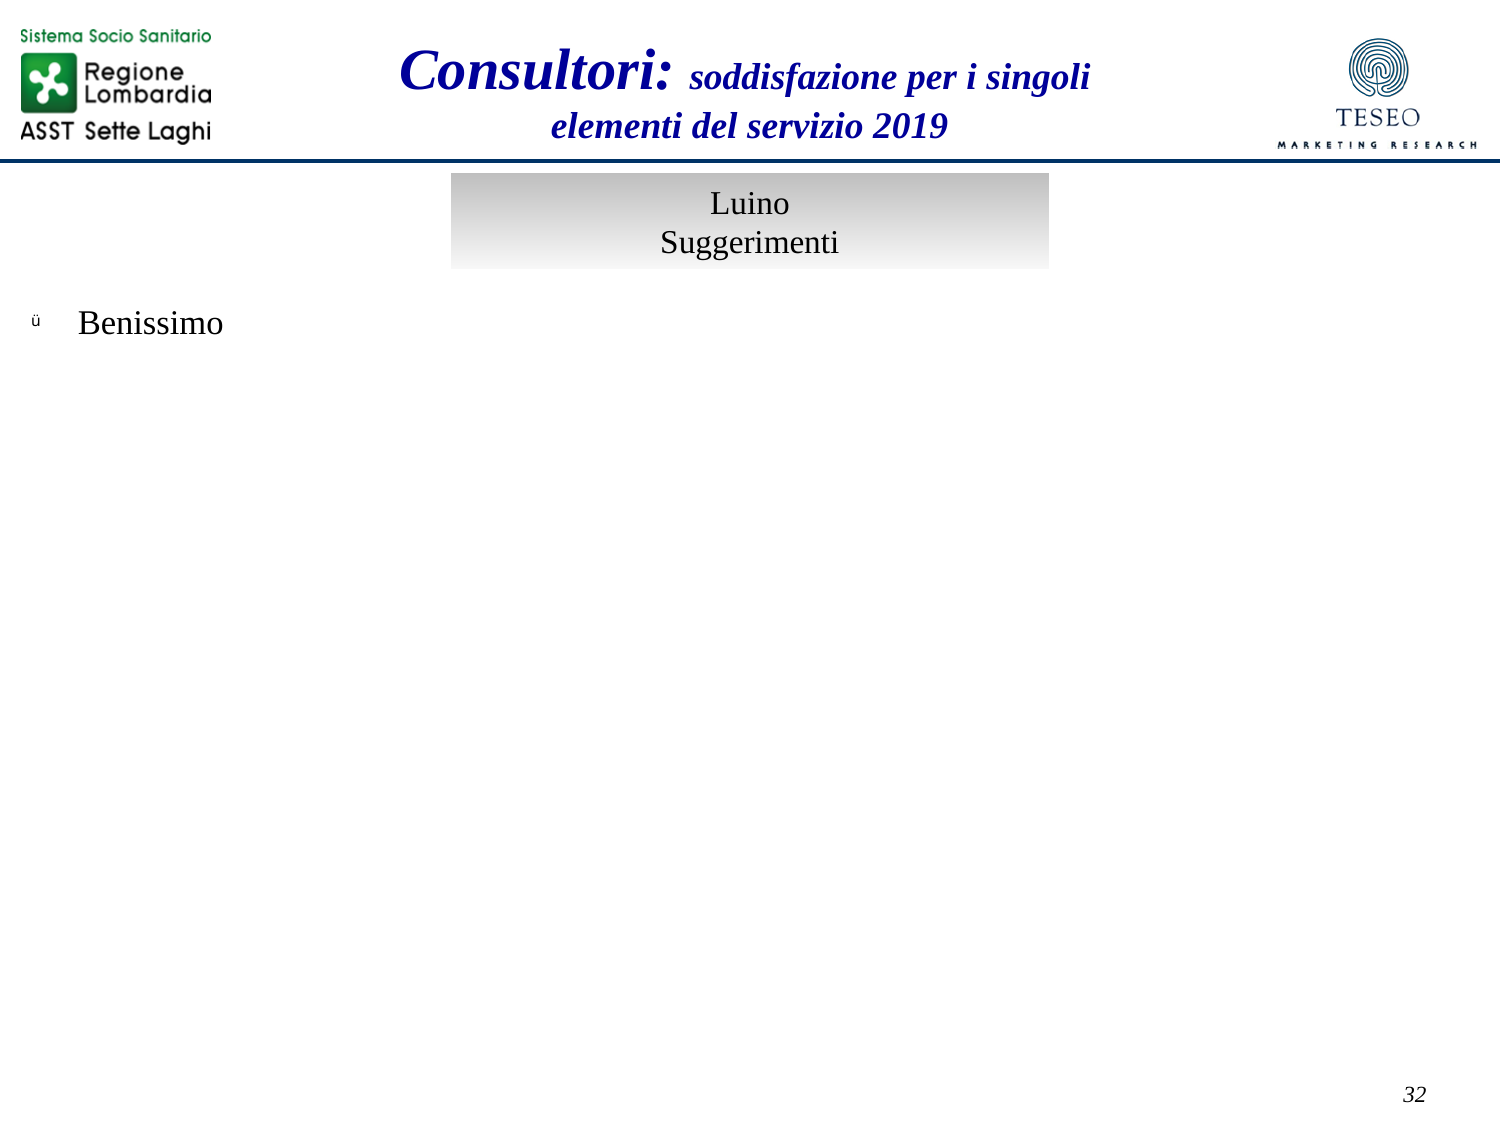

Consultori: soddisfazione per i singoli
elementi del servizio 2019
Luino
Suggerimenti
Benissimo